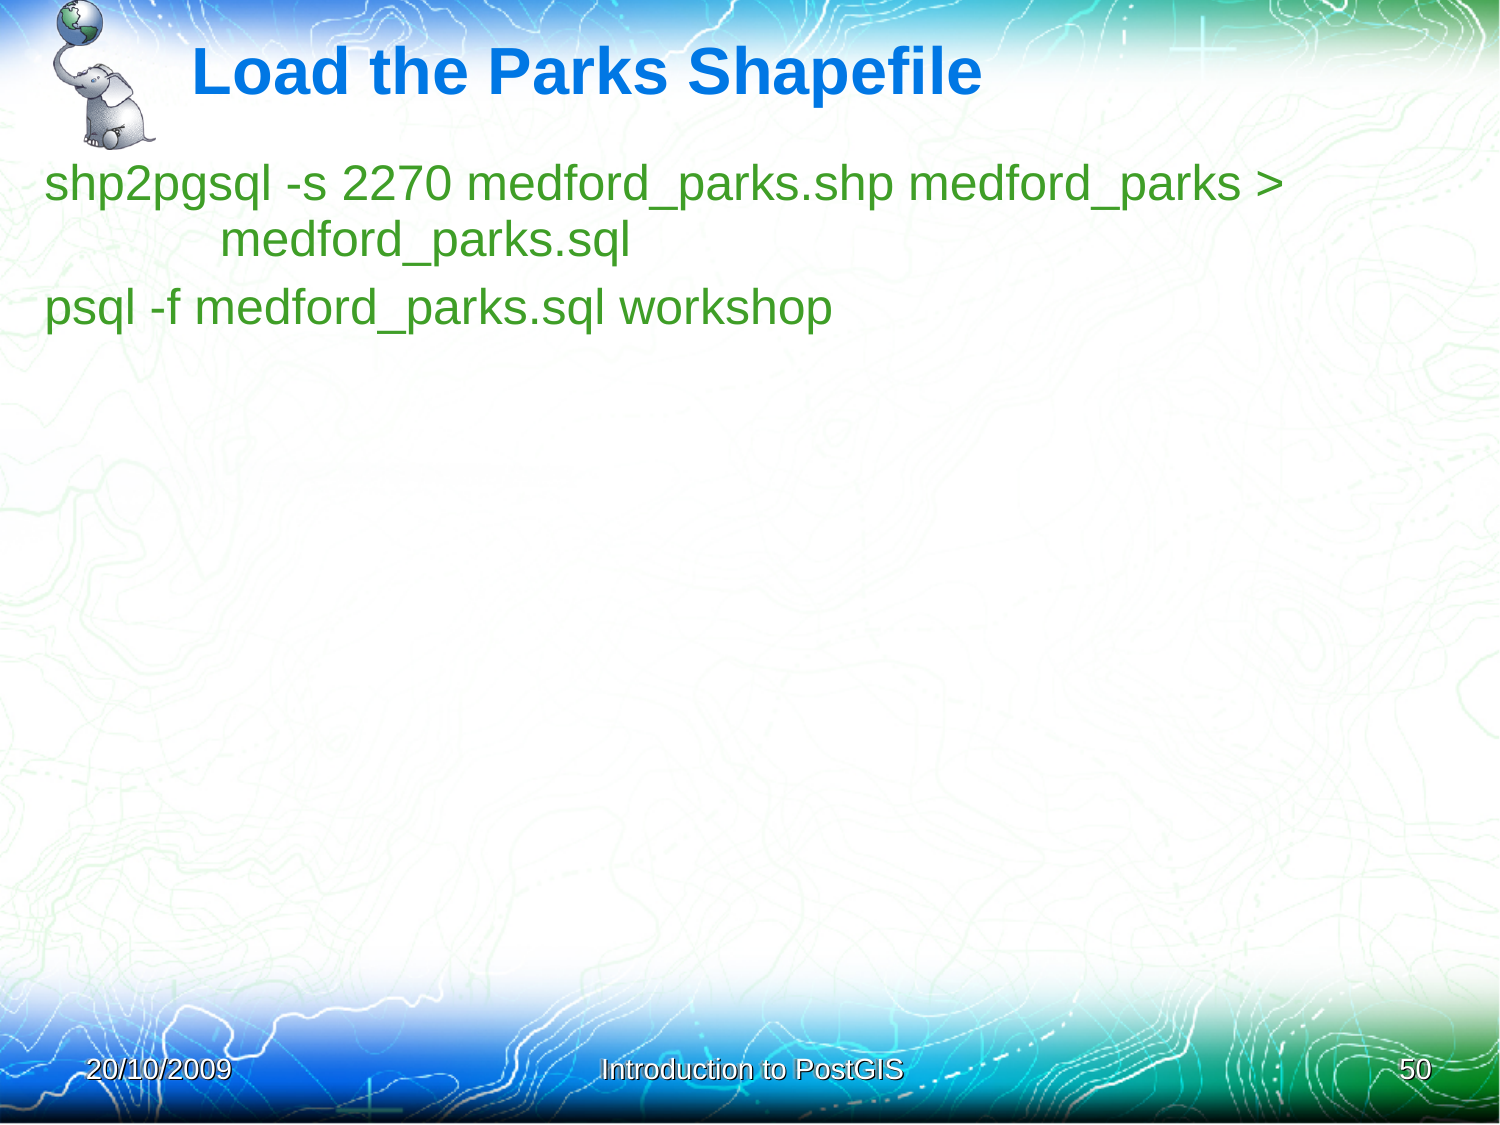

# Load the Parks Shapefile
shp2pgsql -s 2270 medford_parks.shp medford_parks > medford_parks.sql
psql -f medford_parks.sql workshop
20/10/2009
Introduction to PostGIS
50